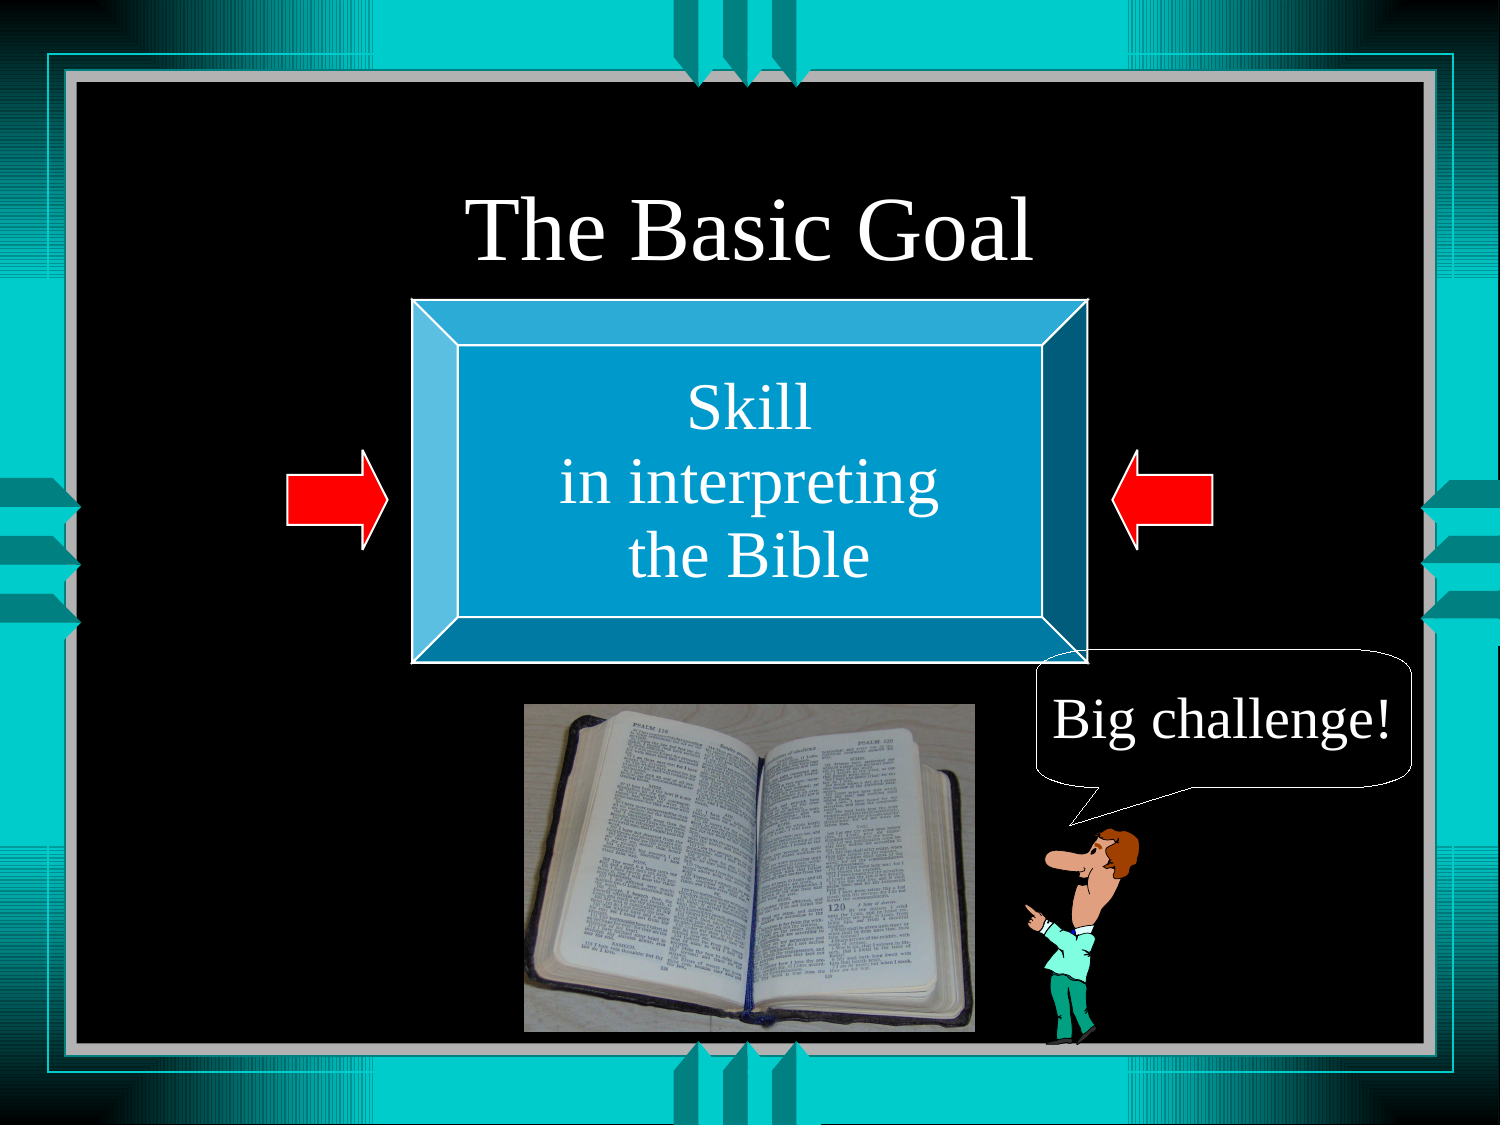

# The Basic Goal
Skill
in interpreting
the Bible
Big challenge!